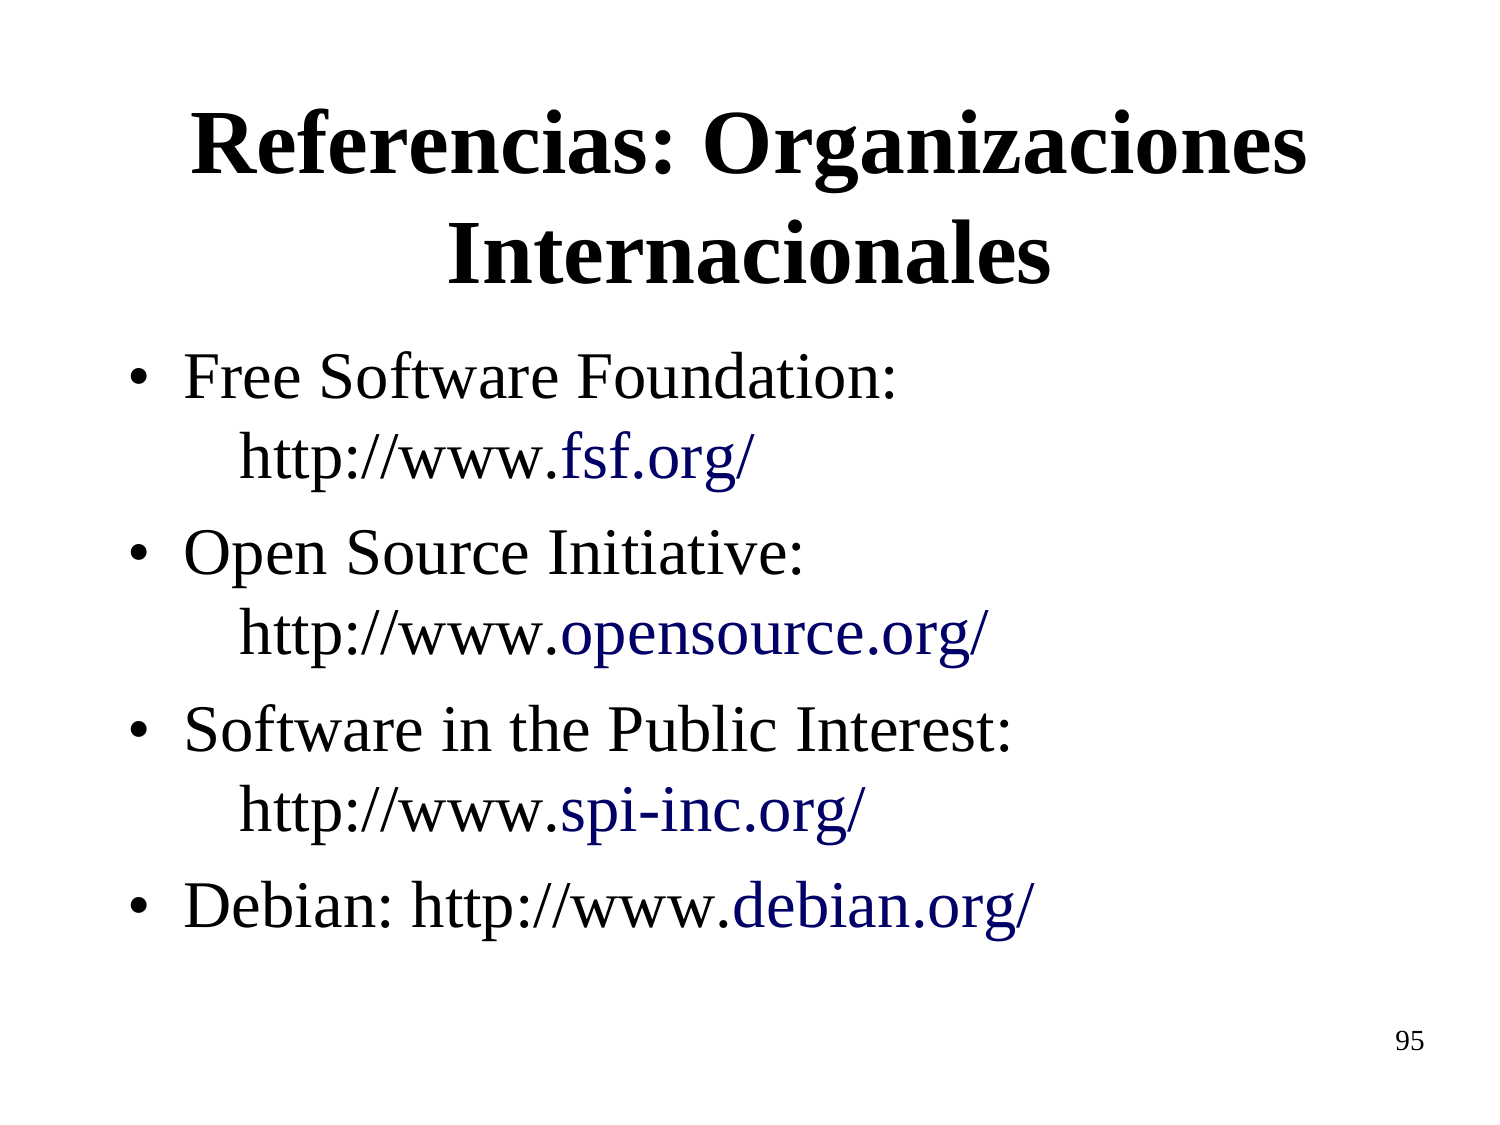

# Referencias: Organizaciones Internacionales
Free Software Foundation: http://www.fsf.org/
Open Source Initiative: http://www.opensource.org/
Software in the Public Interest: http://www.spi-inc.org/
Debian: http://www.debian.org/
95